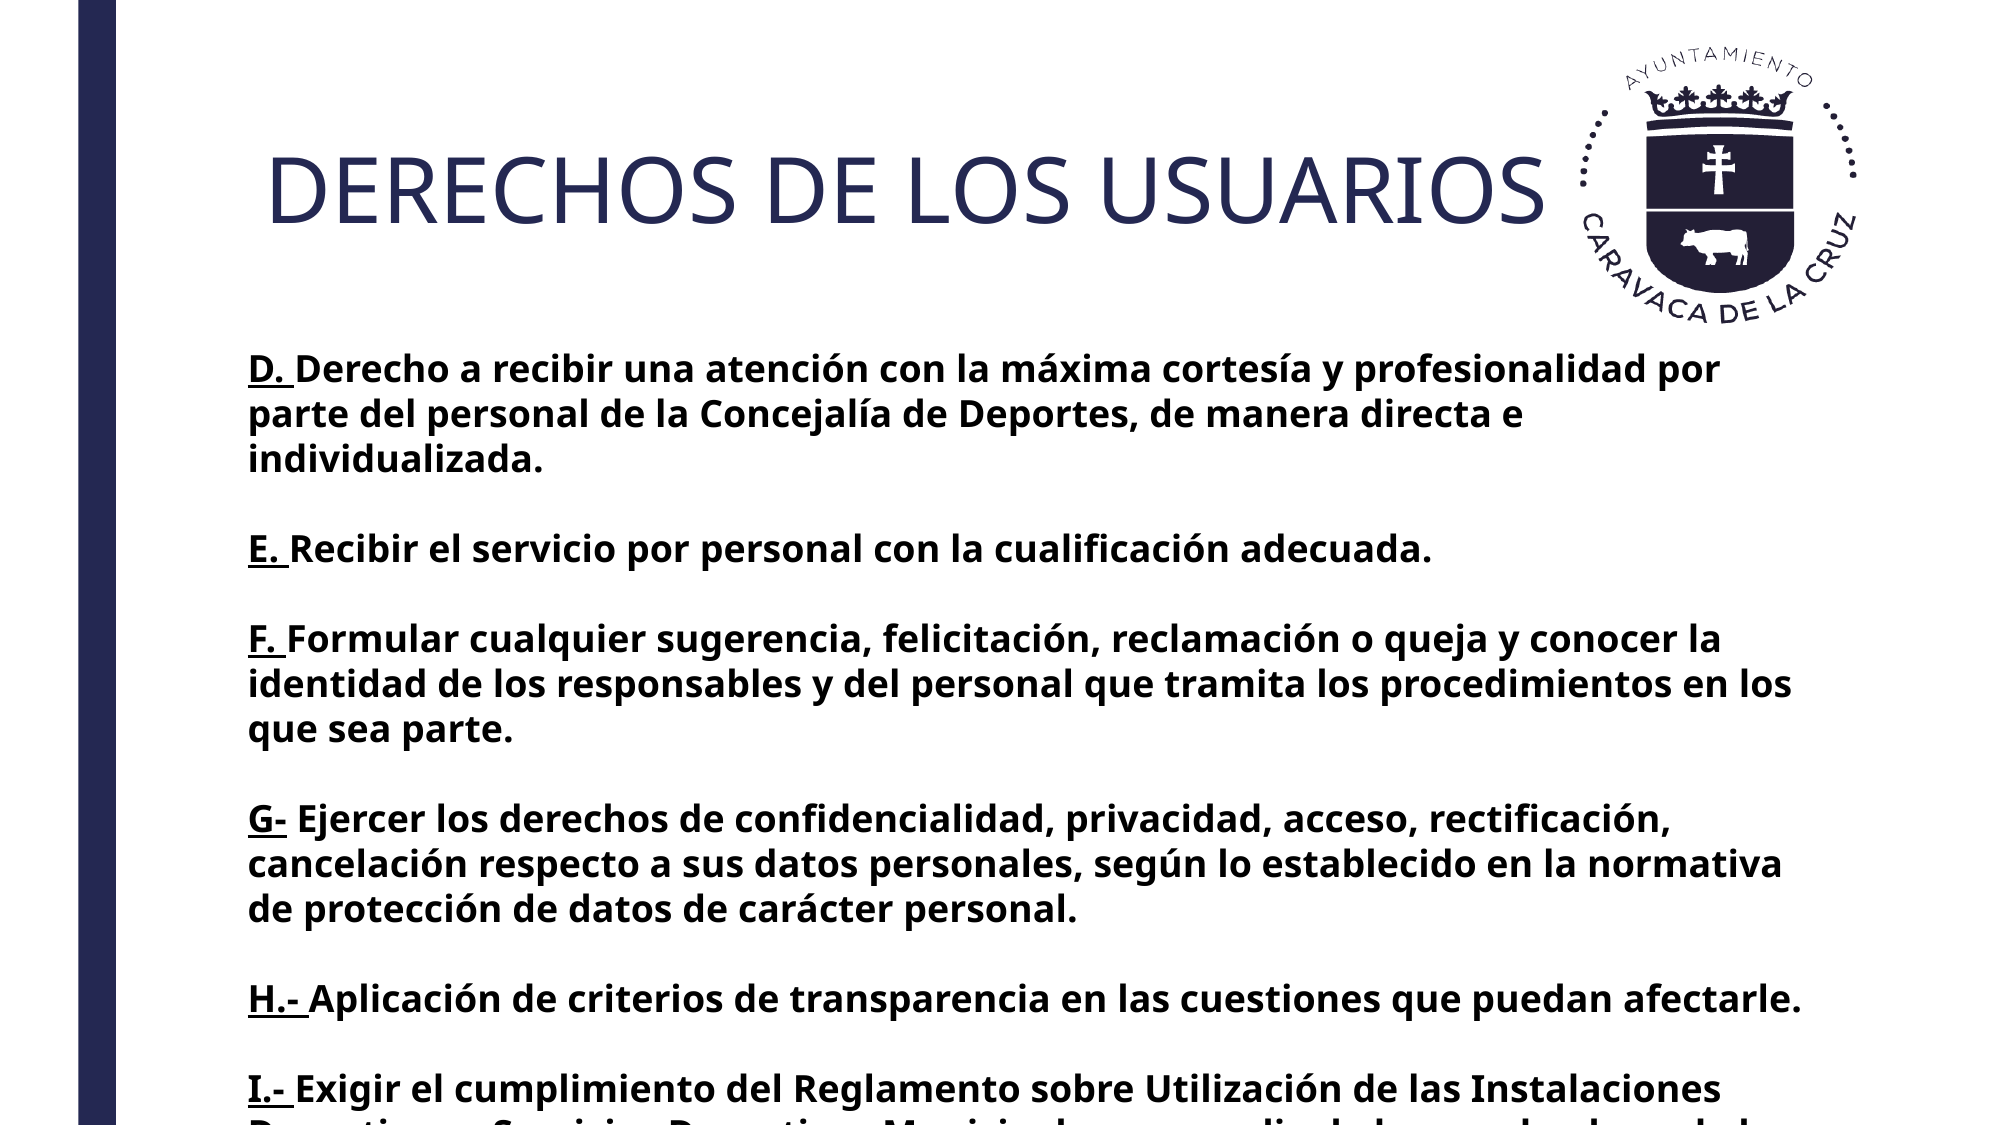

DERECHOS DE LOS USUARIOS
D. Derecho a recibir una atención con la máxima cortesía y profesionalidad por parte del personal de la Concejalía de Deportes, de manera directa e individualizada.
E. Recibir el servicio por personal con la cualificación adecuada.
F. Formular cualquier sugerencia, felicitación, reclamación o queja y conocer la identidad de los responsables y del personal que tramita los procedimientos en los que sea parte.
G- Ejercer los derechos de confidencialidad, privacidad, acceso, rectificación, cancelación respecto a sus datos personales, según lo establecido en la normativa de protección de datos de carácter personal.
H.- Aplicación de criterios de transparencia en las cuestiones que puedan afectarle.
I.- Exigir el cumplimiento del Reglamento sobre Utilización de las Instalaciones Deportivas y Servicios Deportivos Municipales por medio de los empleados y de los responsables de Gestión.